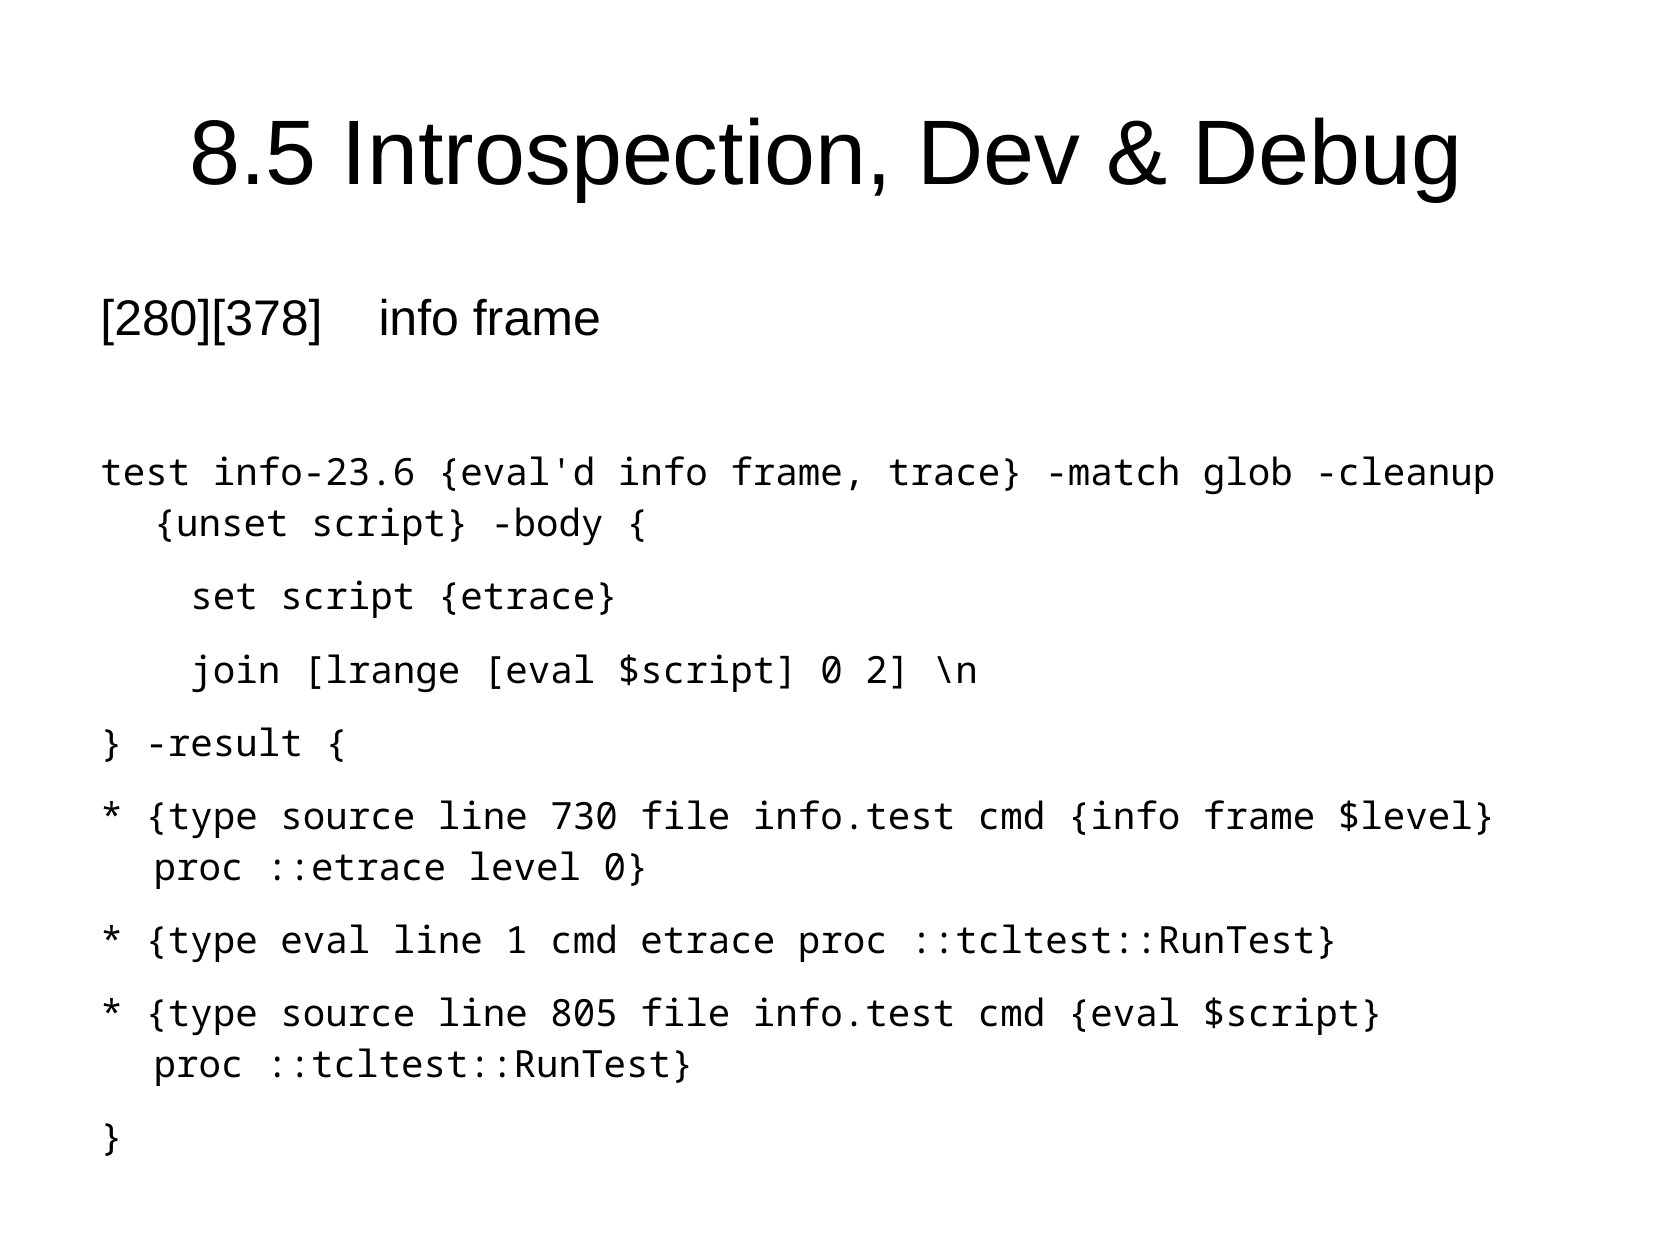

# 8.5 Introspection, Dev & Debug
[280][378]	info frame
test info-23.6 {eval'd info frame, trace} -match glob -cleanup {unset script} -body {
 set script {etrace}
 join [lrange [eval $script] 0 2] \n
} -result {
* {type source line 730 file info.test cmd {info frame $level} proc ::etrace level 0}
* {type eval line 1 cmd etrace proc ::tcltest::RunTest}
* {type source line 805 file info.test cmd {eval $script} proc ::tcltest::RunTest}
}